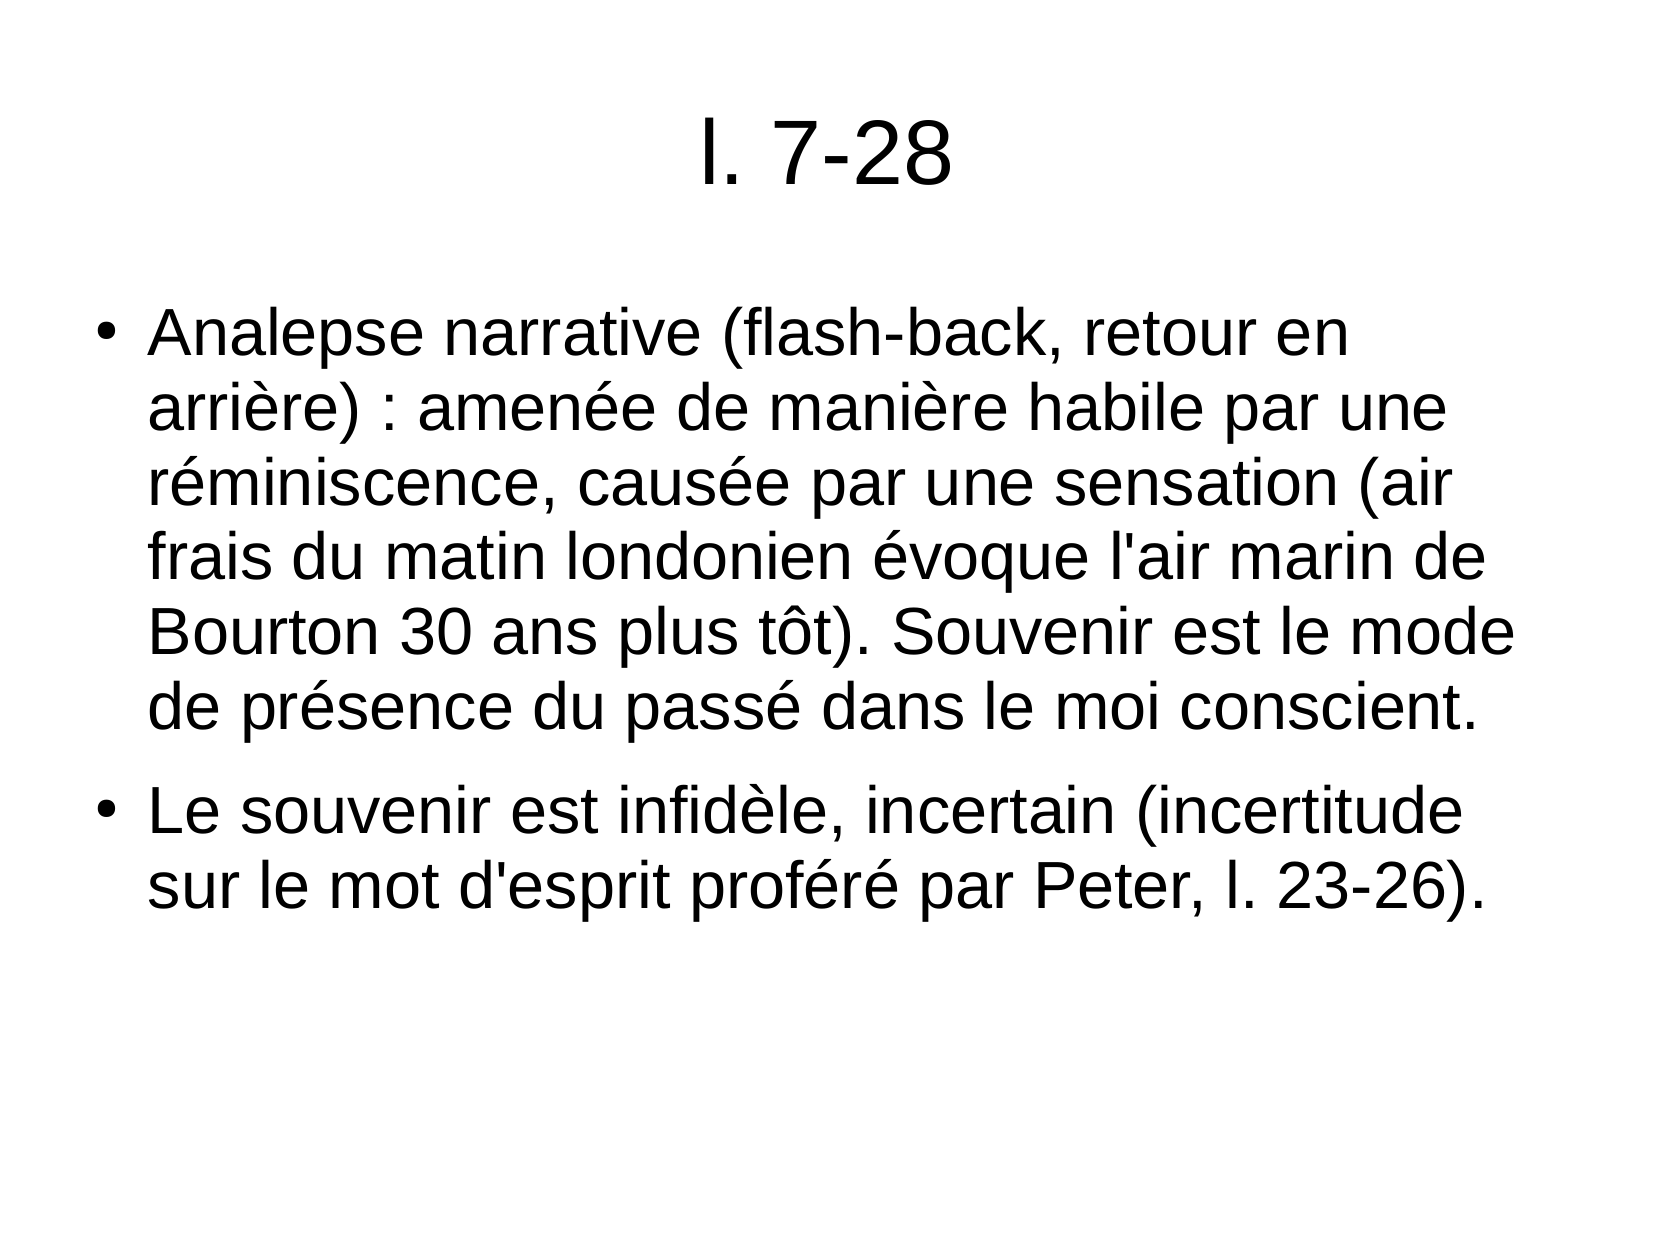

# l. 7-28
Analepse narrative (flash-back, retour en arrière) : amenée de manière habile par une réminiscence, causée par une sensation (air frais du matin londonien évoque l'air marin de Bourton 30 ans plus tôt). Souvenir est le mode de présence du passé dans le moi conscient.
Le souvenir est infidèle, incertain (incertitude sur le mot d'esprit proféré par Peter, l. 23-26).